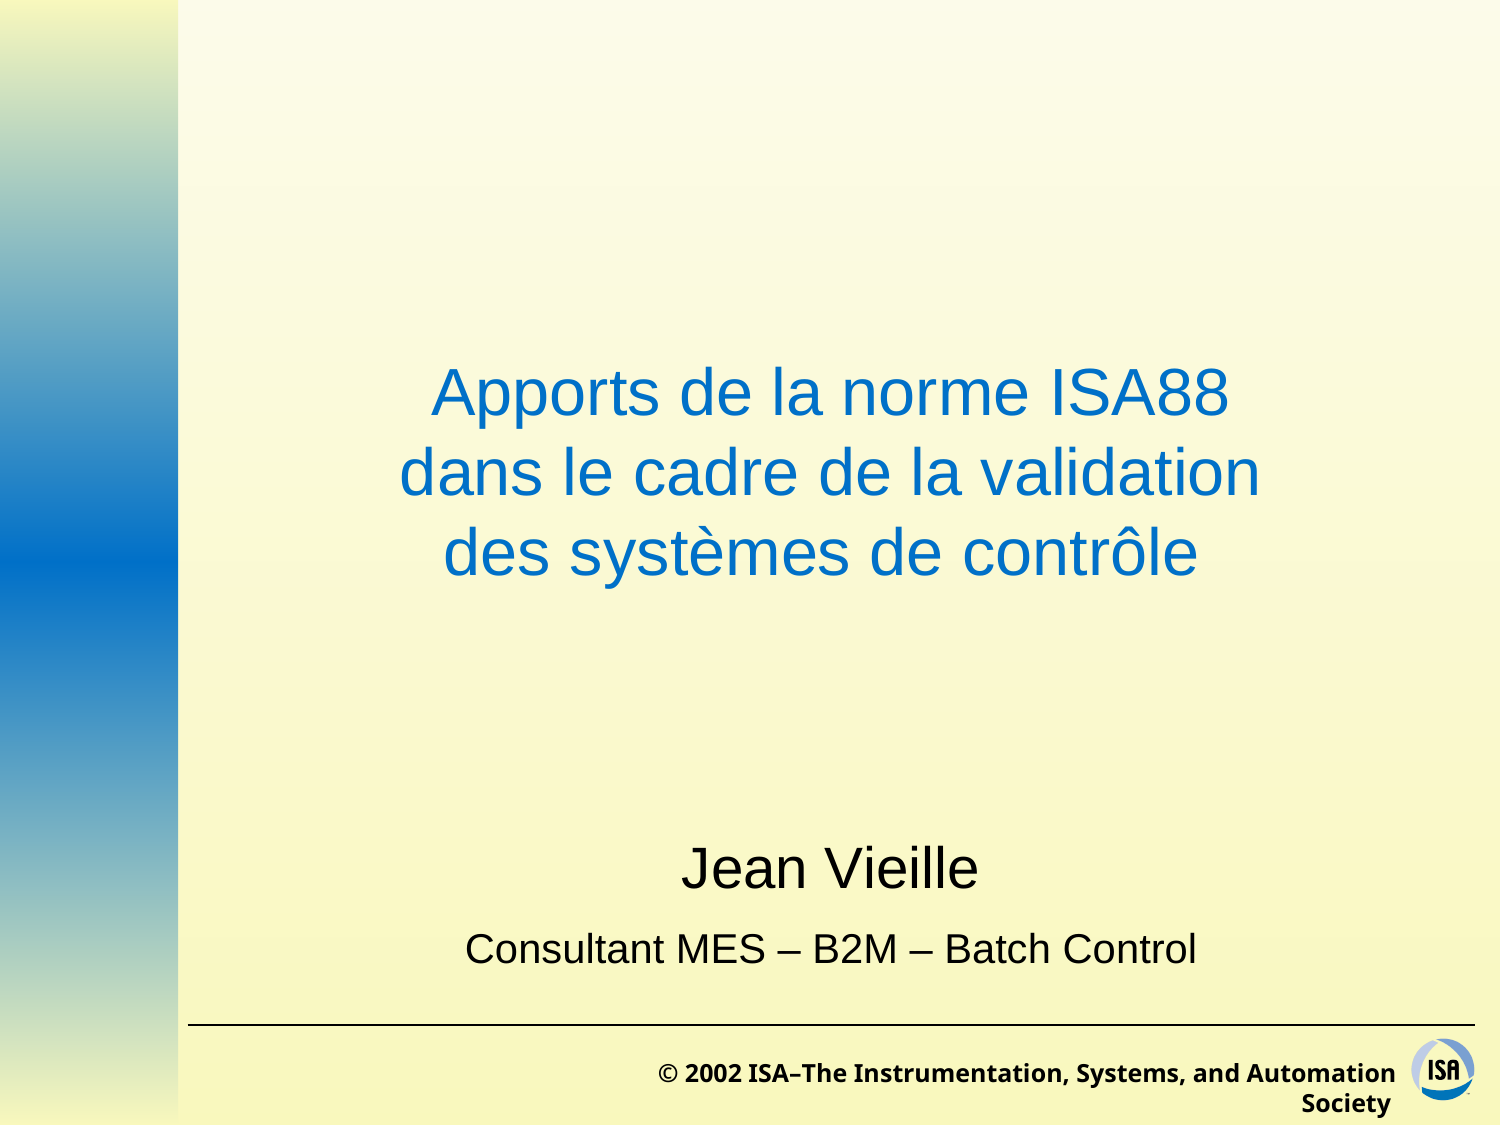

# Apports de la norme ISA88 dans le cadre de la validation des systèmes de contrôle
Jean Vieille
Consultant MES – B2M – Batch Control